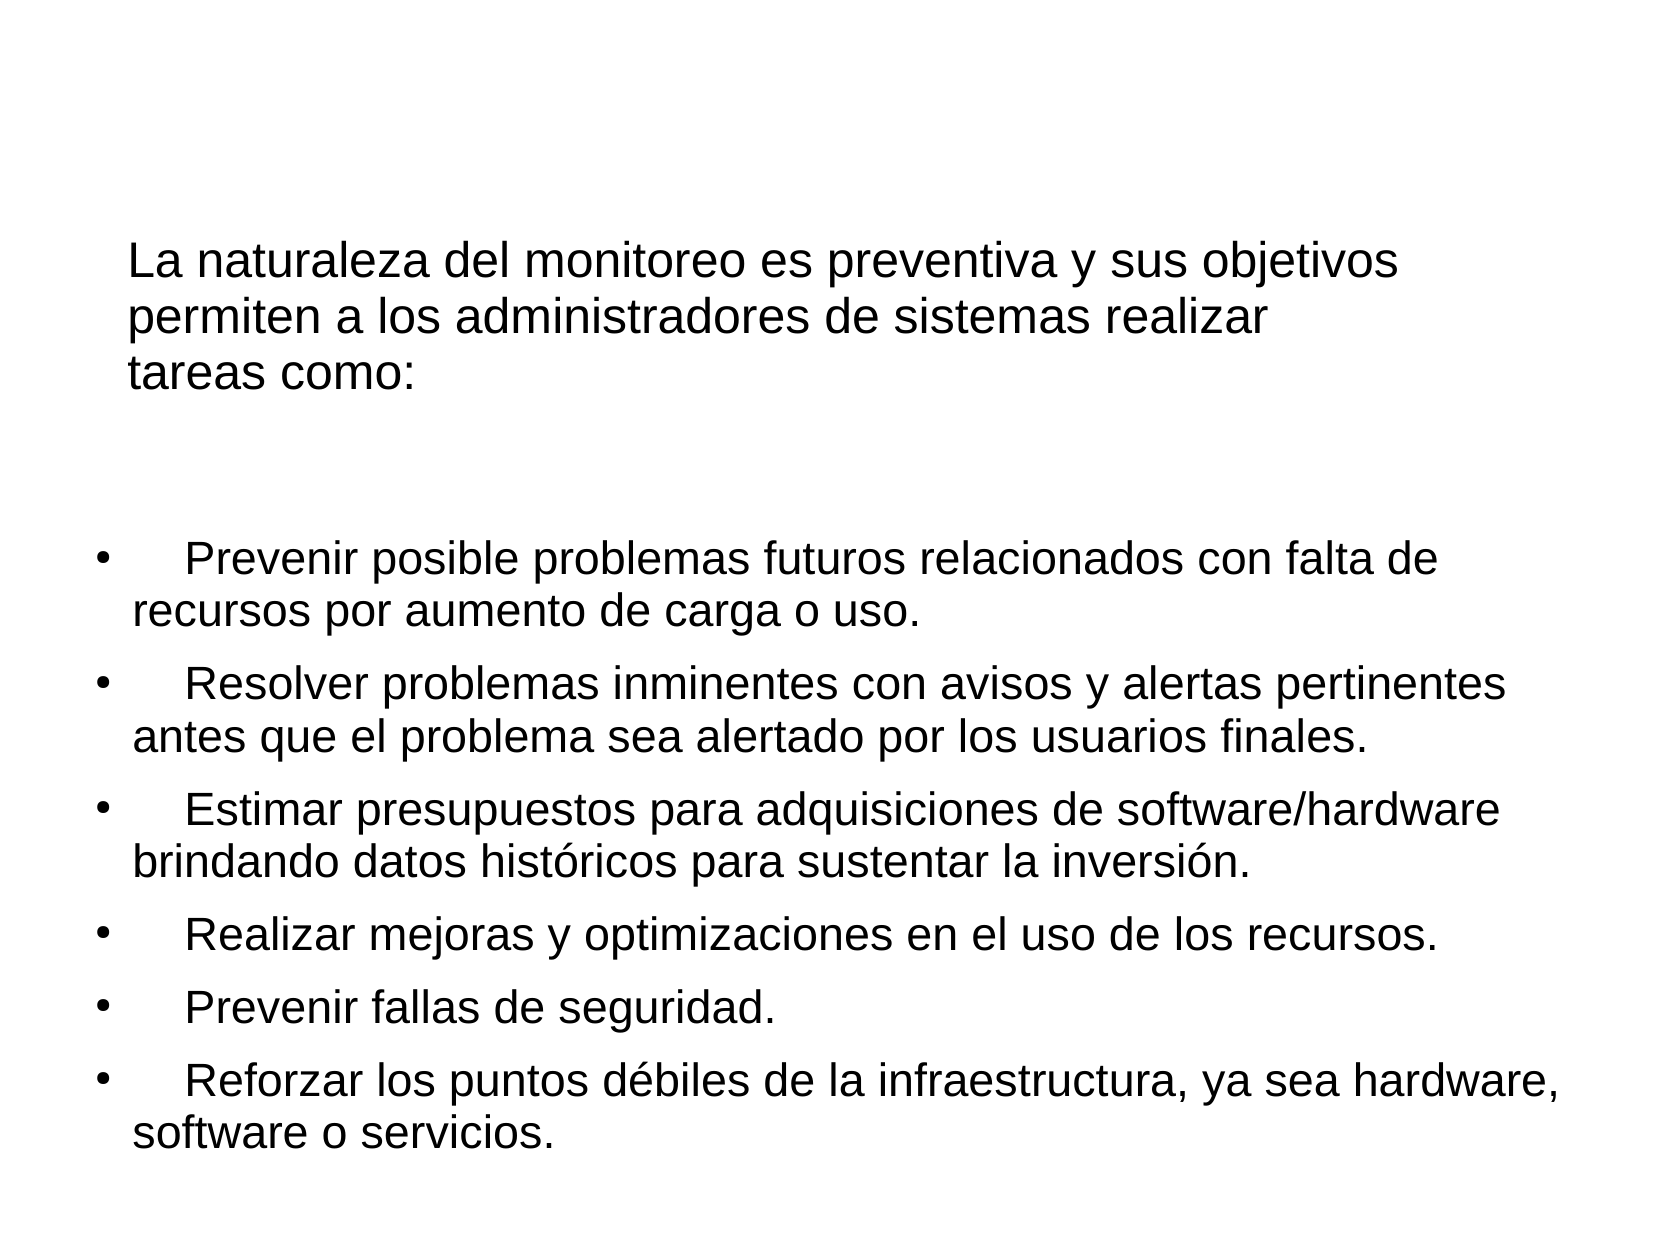

La naturaleza del monitoreo es preventiva y sus objetivos permiten a los administradores de sistemas realizar tareas como:
# Prevenir posible problemas futuros relacionados con falta de recursos por aumento de carga o uso.
 Resolver problemas inminentes con avisos y alertas pertinentes antes que el problema sea alertado por los usuarios finales.
 Estimar presupuestos para adquisiciones de software/hardware brindando datos históricos para sustentar la inversión.
 Realizar mejoras y optimizaciones en el uso de los recursos.
 Prevenir fallas de seguridad.
 Reforzar los puntos débiles de la infraestructura, ya sea hardware, software o servicios.